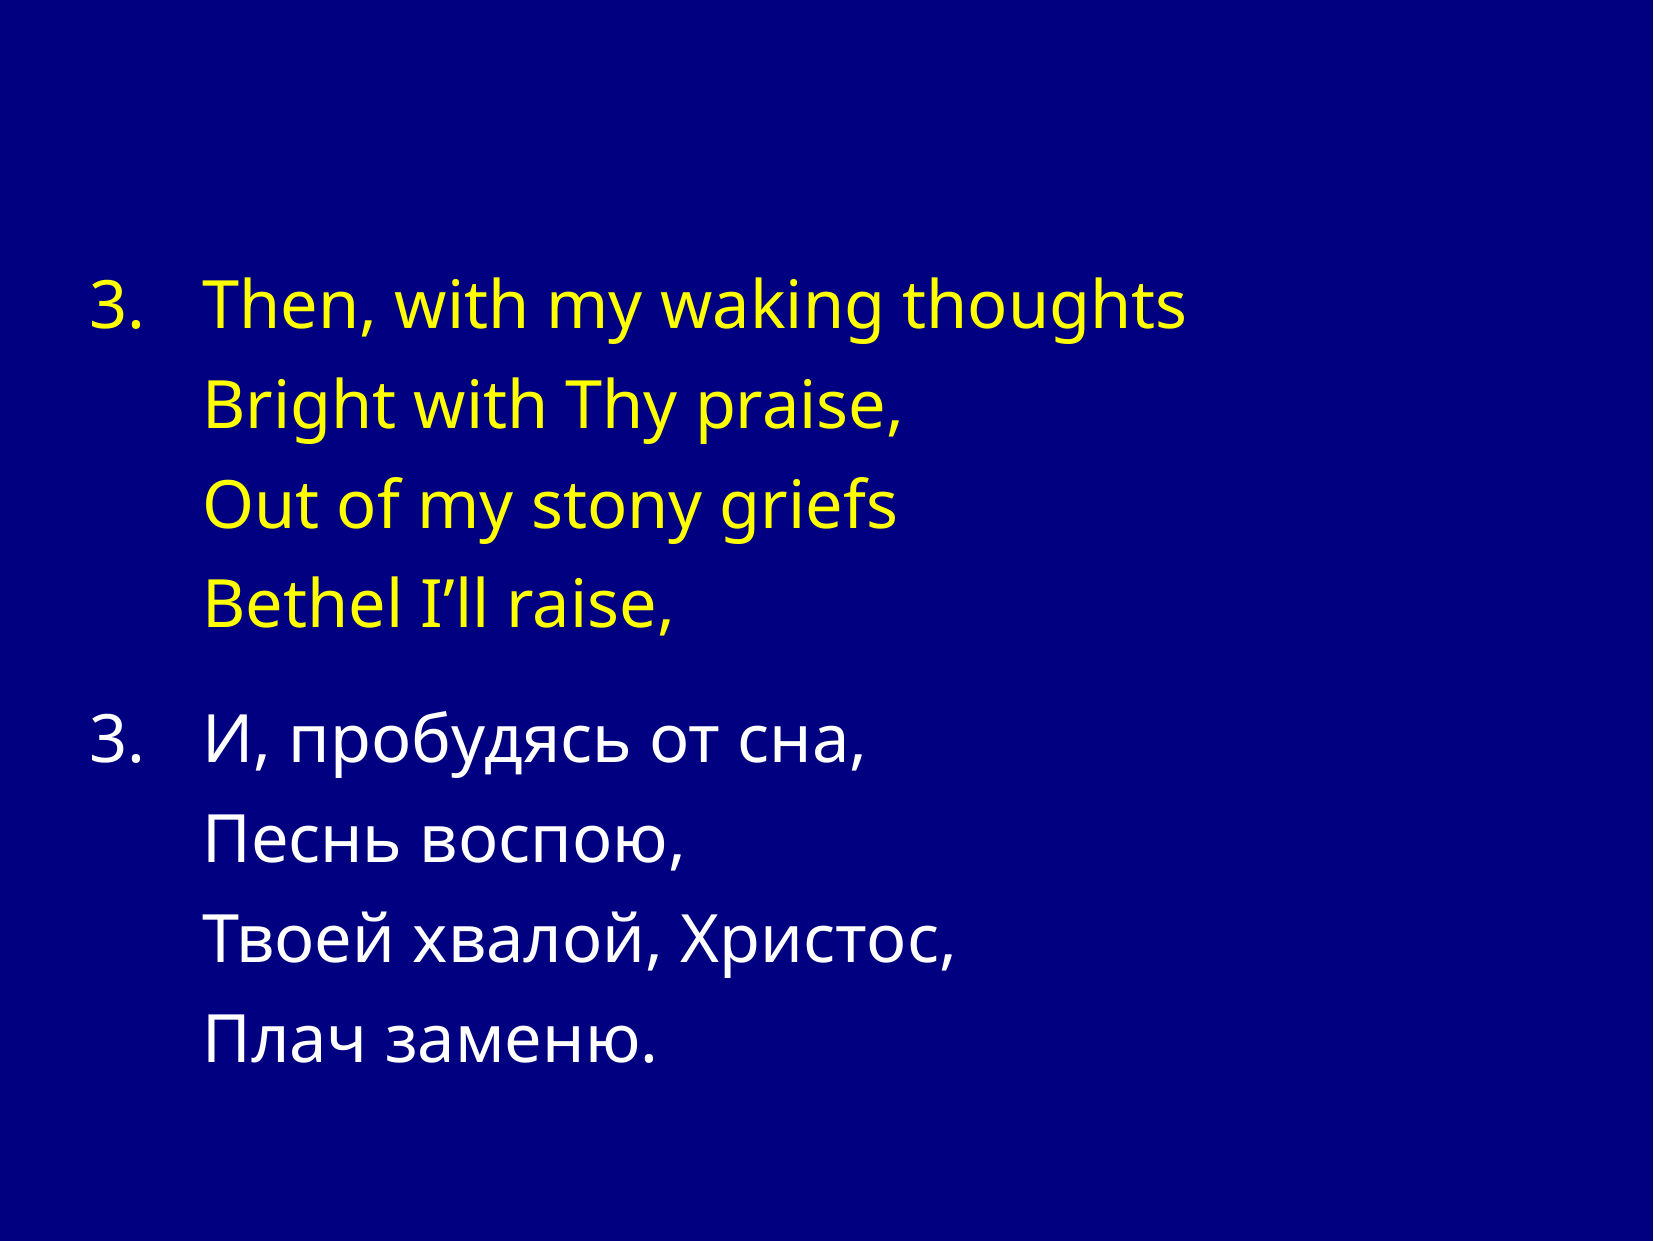

3.	Then, with my waking thoughts
	Bright with Thy praise,
	Out of my stony griefs
	Bethel I’ll raise,
3.	И, пробудясь от сна,
	Песнь воспою,
	Твоей хвалой, Христос,
	Плач заменю.